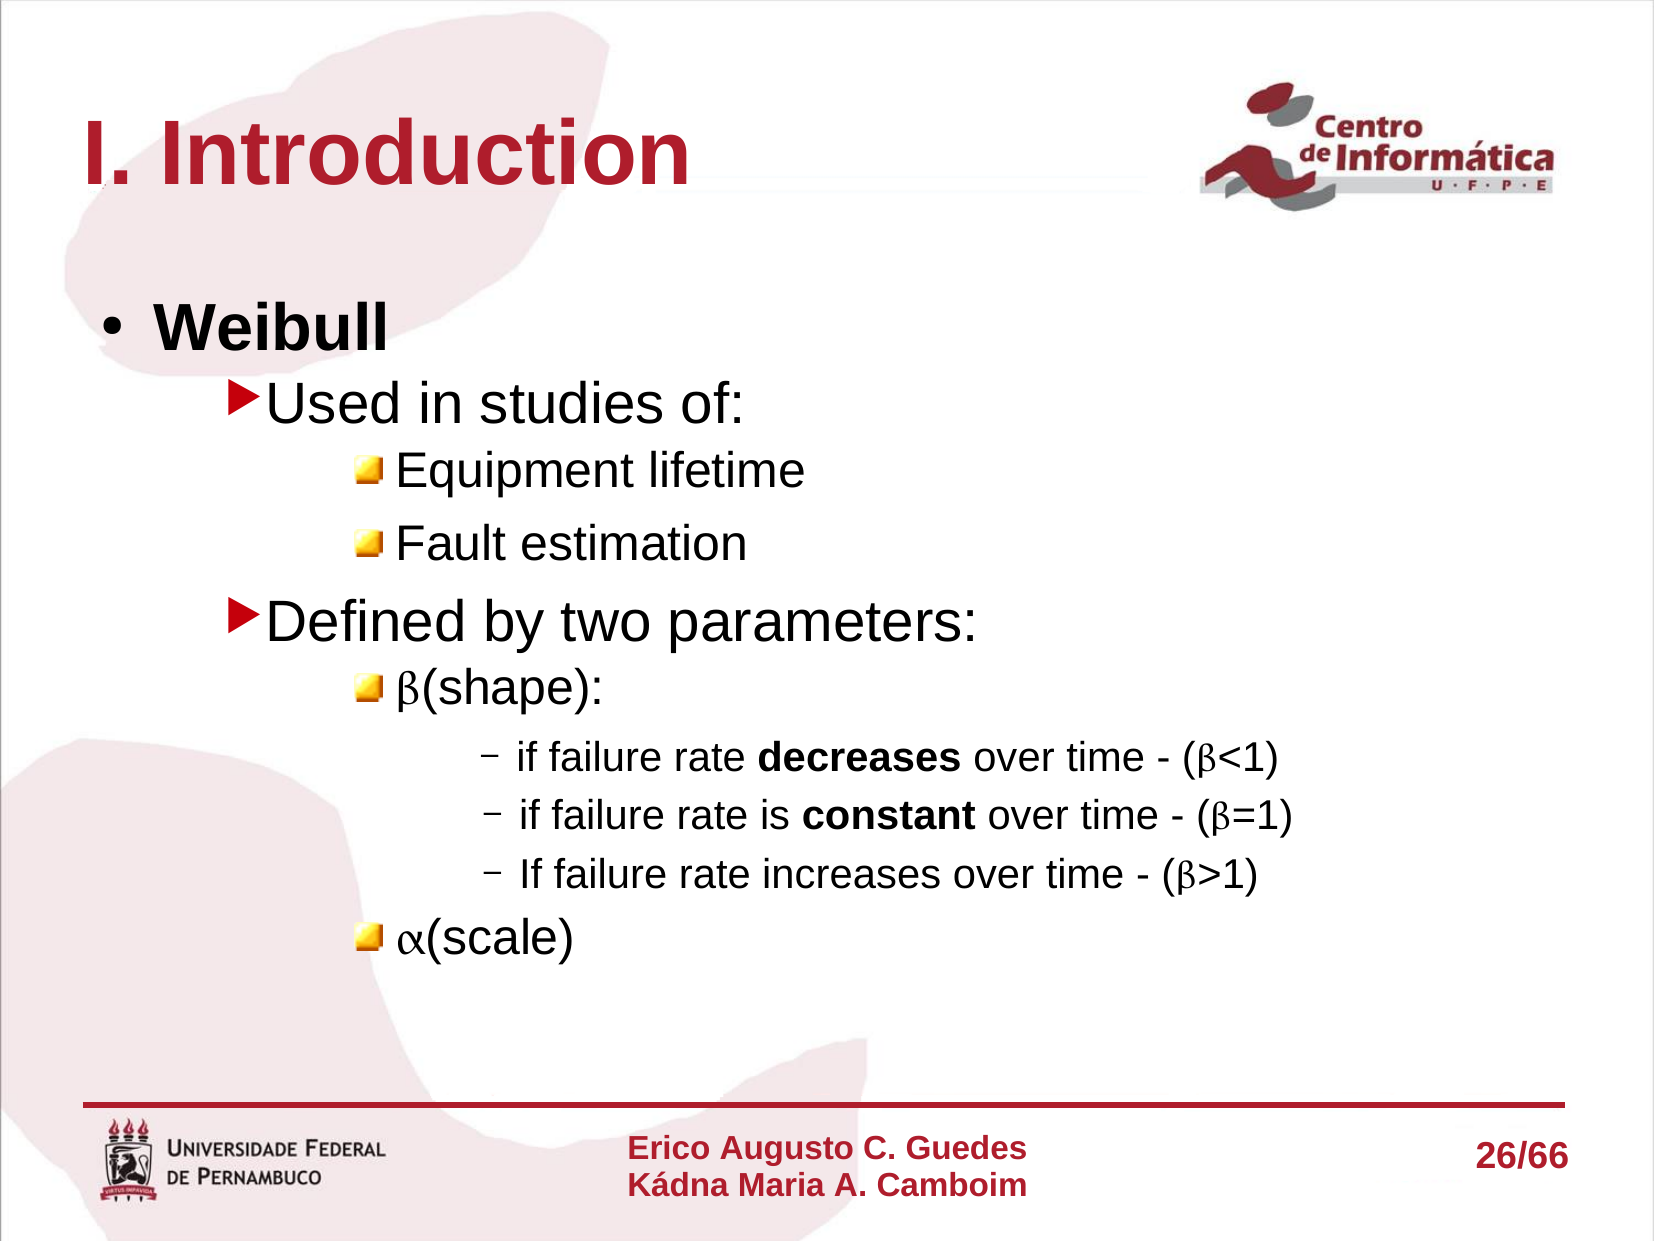

# I. Introduction
Weibull
Used in studies of:
Equipment lifetime
Fault estimation
Defined by two parameters:
(shape):
if failure rate decreases over time - (<1)
if failure rate is constant over time - (=1)
If failure rate increases over time - (>1)
(scale)